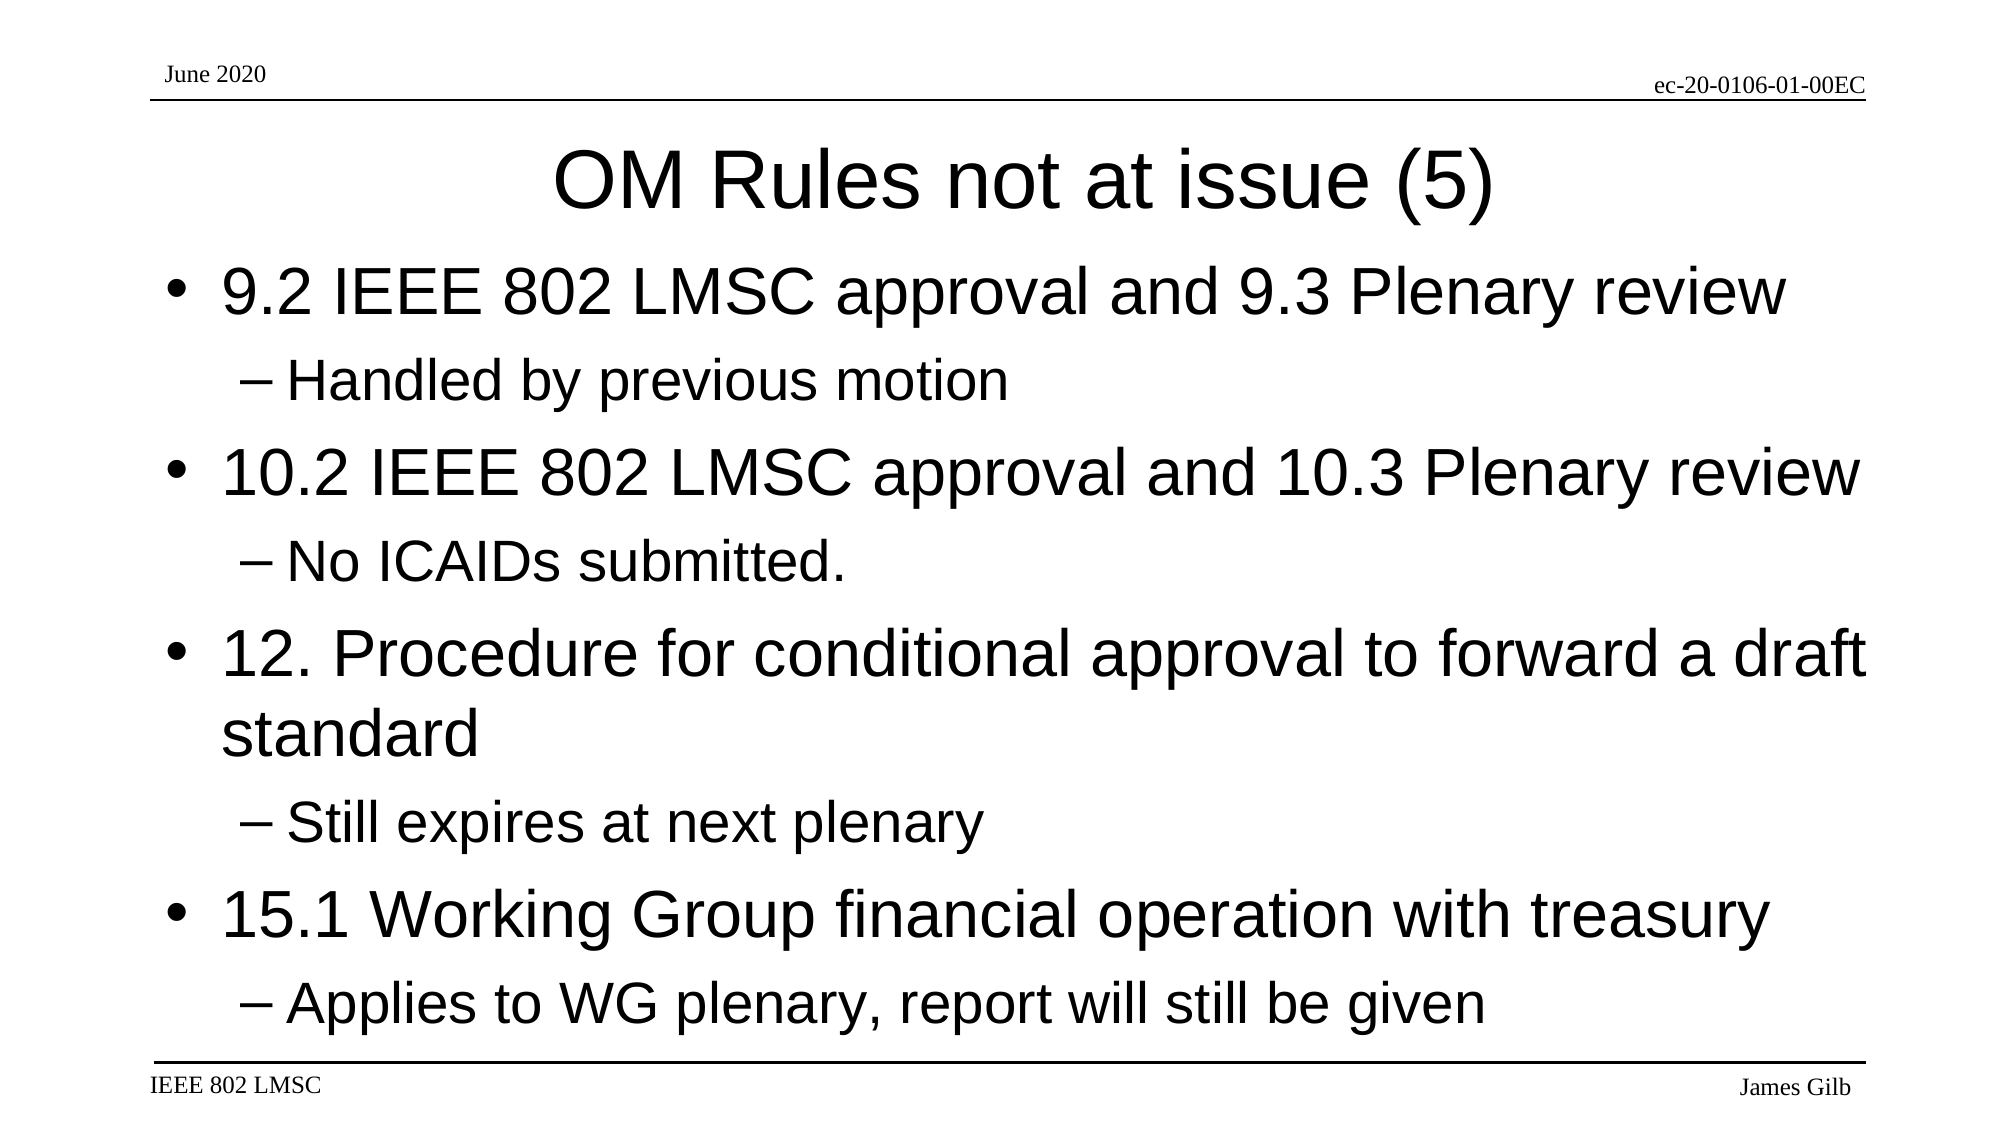

# OM Rules not at issue (5)
9.2 IEEE 802 LMSC approval and 9.3 Plenary review
Handled by previous motion
10.2 IEEE 802 LMSC approval and 10.3 Plenary review
No ICAIDs submitted.
12. Procedure for conditional approval to forward a draft standard
Still expires at next plenary
15.1 Working Group financial operation with treasury
Applies to WG plenary, report will still be given